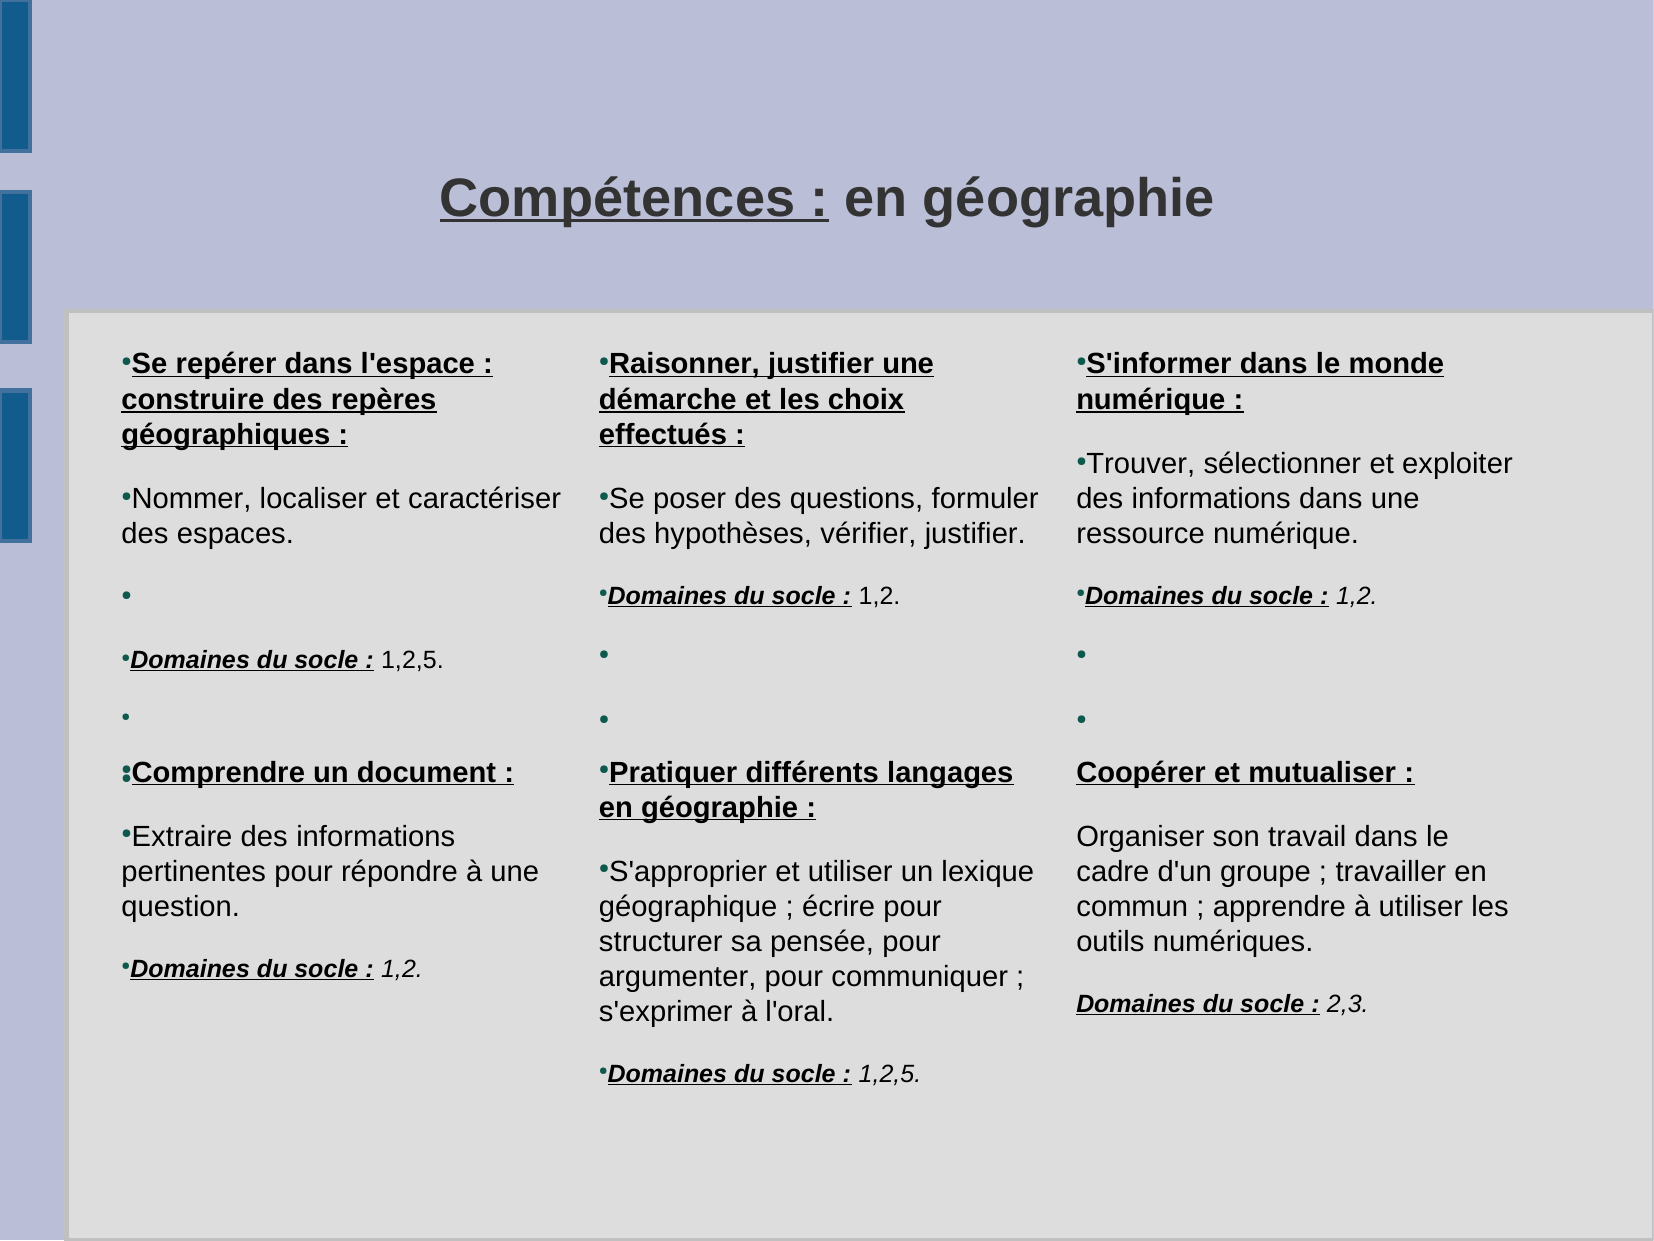

# Compétences : en géographie
Se repérer dans l'espace : construire des repères géographiques :
Nommer, localiser et caractériser des espaces.
Domaines du socle : 1,2,5.
Raisonner, justifier une démarche et les choix effectués :
Se poser des questions, formuler des hypothèses, vérifier, justifier.
Domaines du socle : 1,2.
S'informer dans le monde numérique :
Trouver, sélectionner et exploiter des informations dans une ressource numérique.
Domaines du socle : 1,2.
Comprendre un document :
Extraire des informations pertinentes pour répondre à une question.
Domaines du socle : 1,2.
Pratiquer différents langages en géographie :
S'approprier et utiliser un lexique géographique ; écrire pour structurer sa pensée, pour argumenter, pour communiquer ; s'exprimer à l'oral.
Domaines du socle : 1,2,5.
Coopérer et mutualiser :
Organiser son travail dans le cadre d'un groupe ; travailler en commun ; apprendre à utiliser les outils numériques.
Domaines du socle : 2,3.